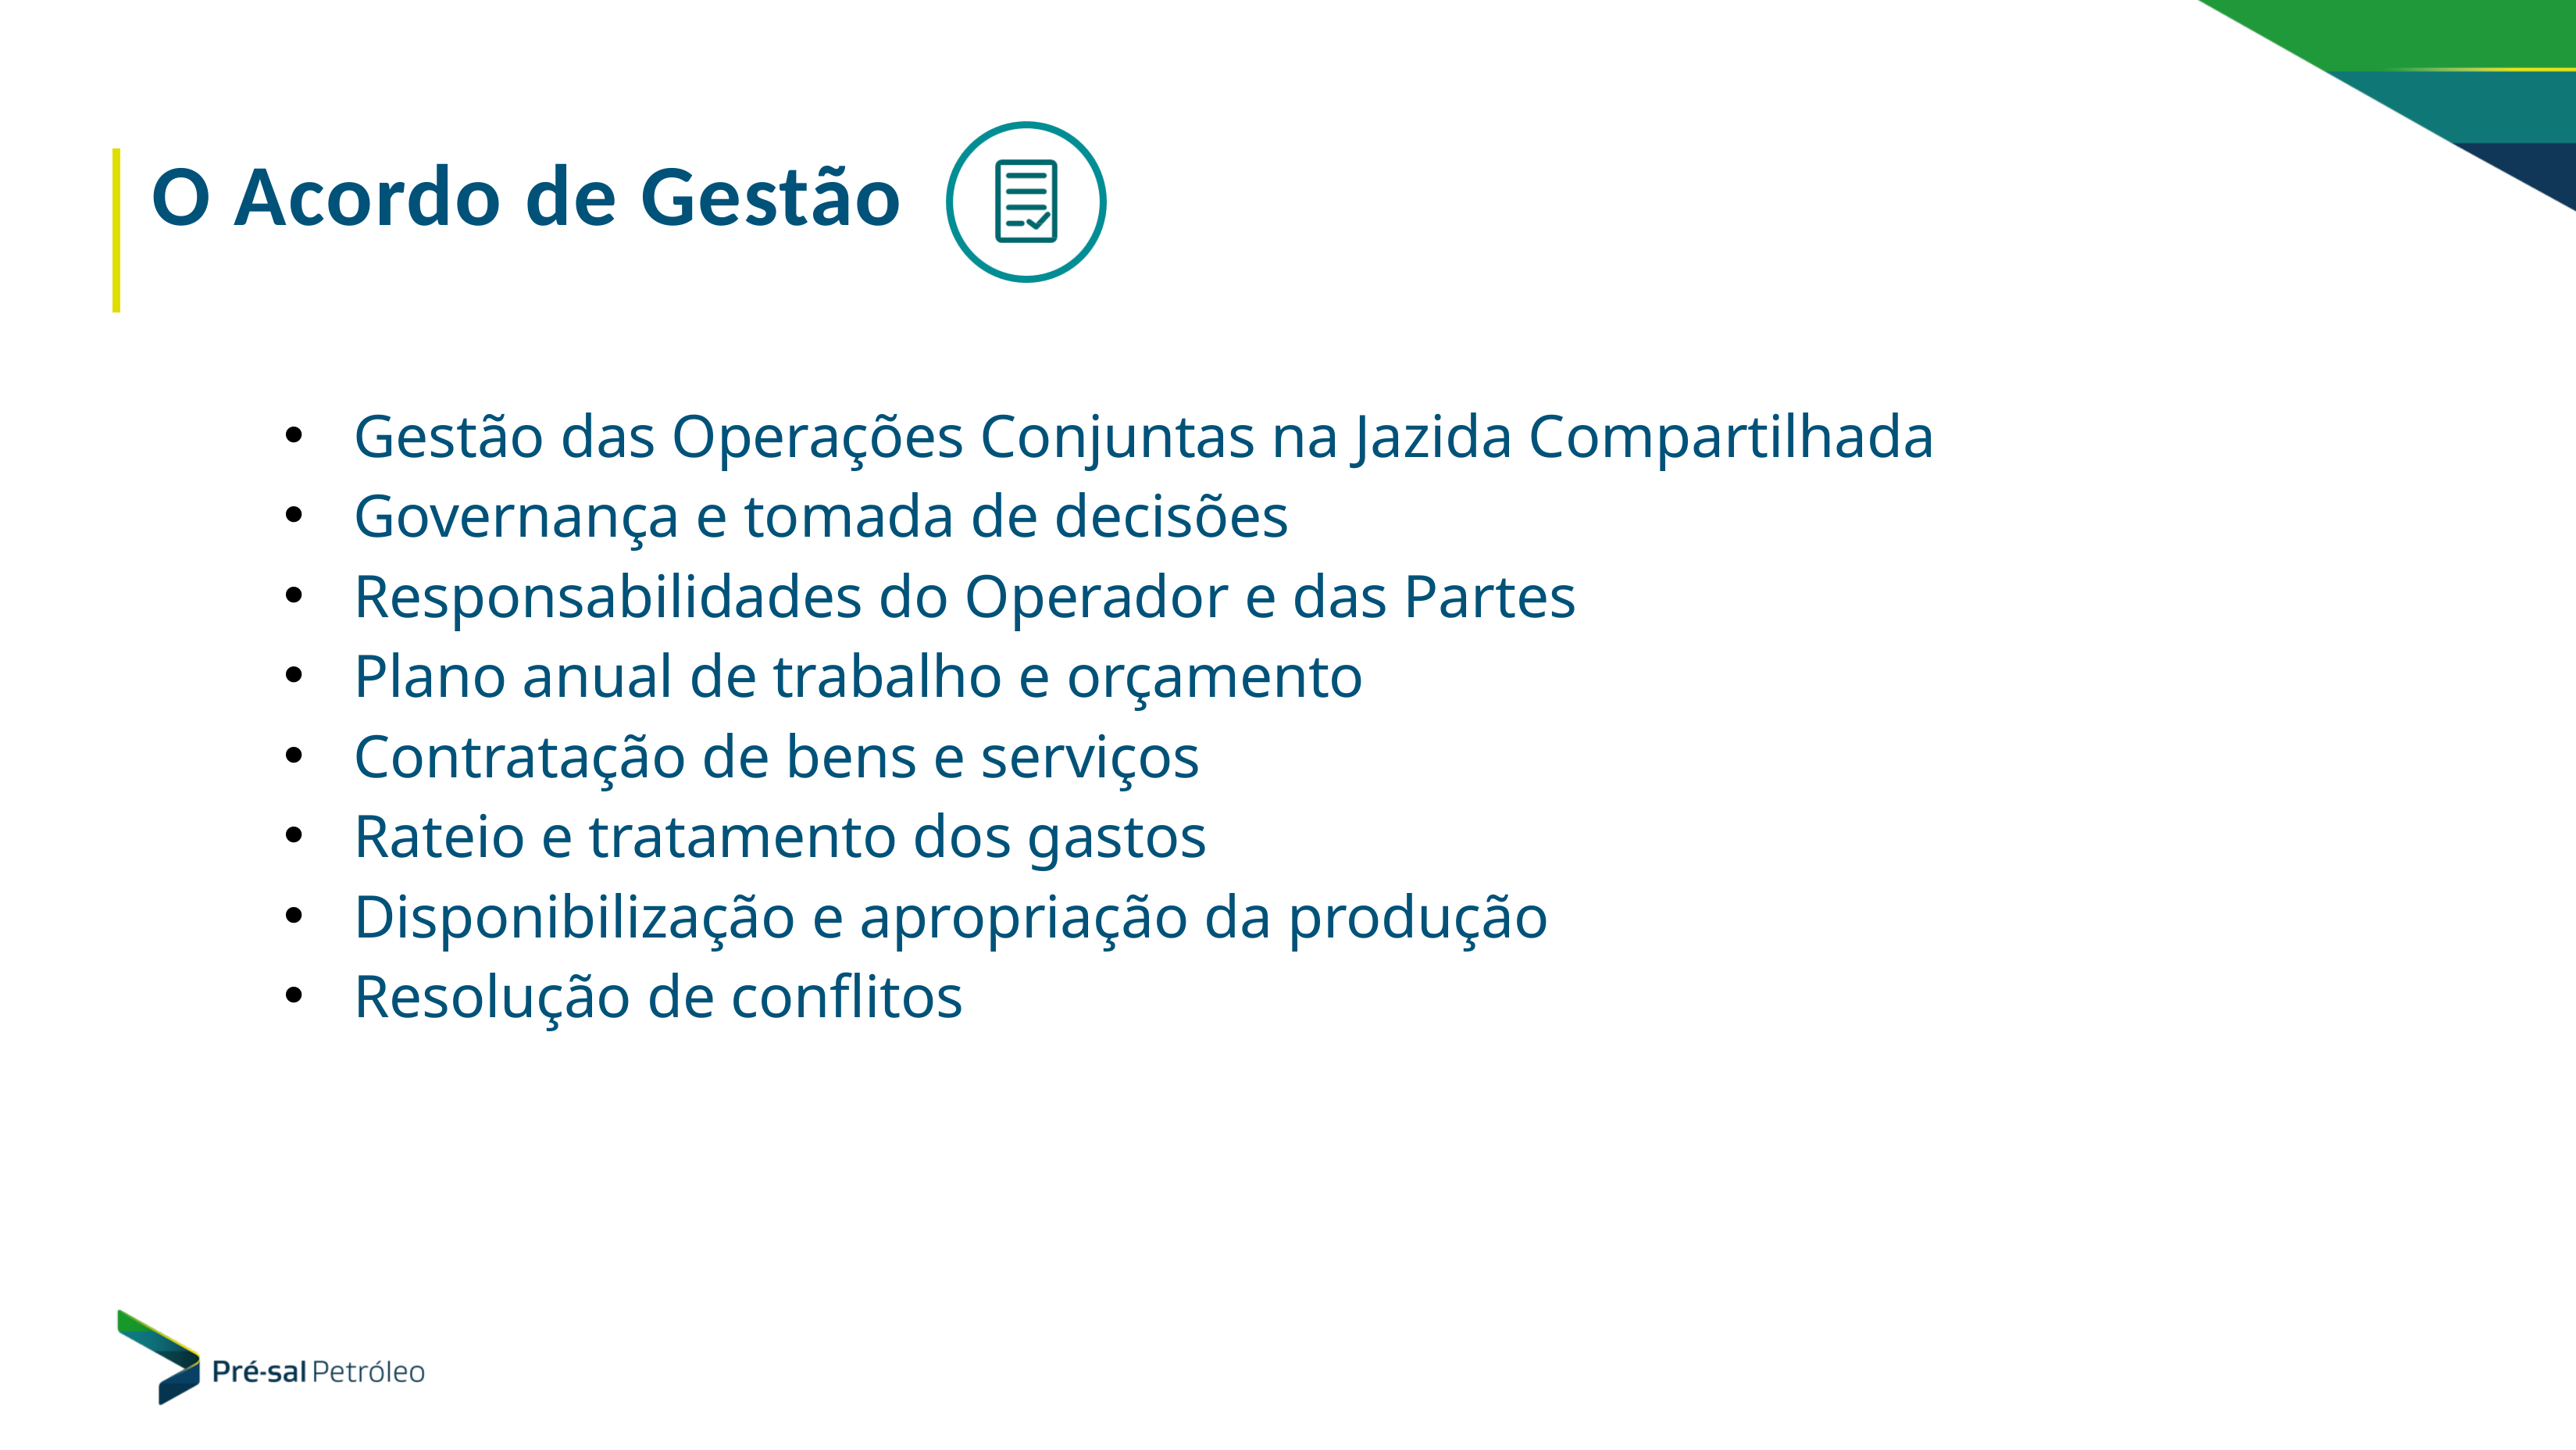

# O Acordo de Gestão
Gestão das Operações Conjuntas na Jazida Compartilhada
Governança e tomada de decisões
Responsabilidades do Operador e das Partes
Plano anual de trabalho e orçamento
Contratação de bens e serviços
Rateio e tratamento dos gastos
Disponibilização e apropriação da produção
Resolução de conflitos